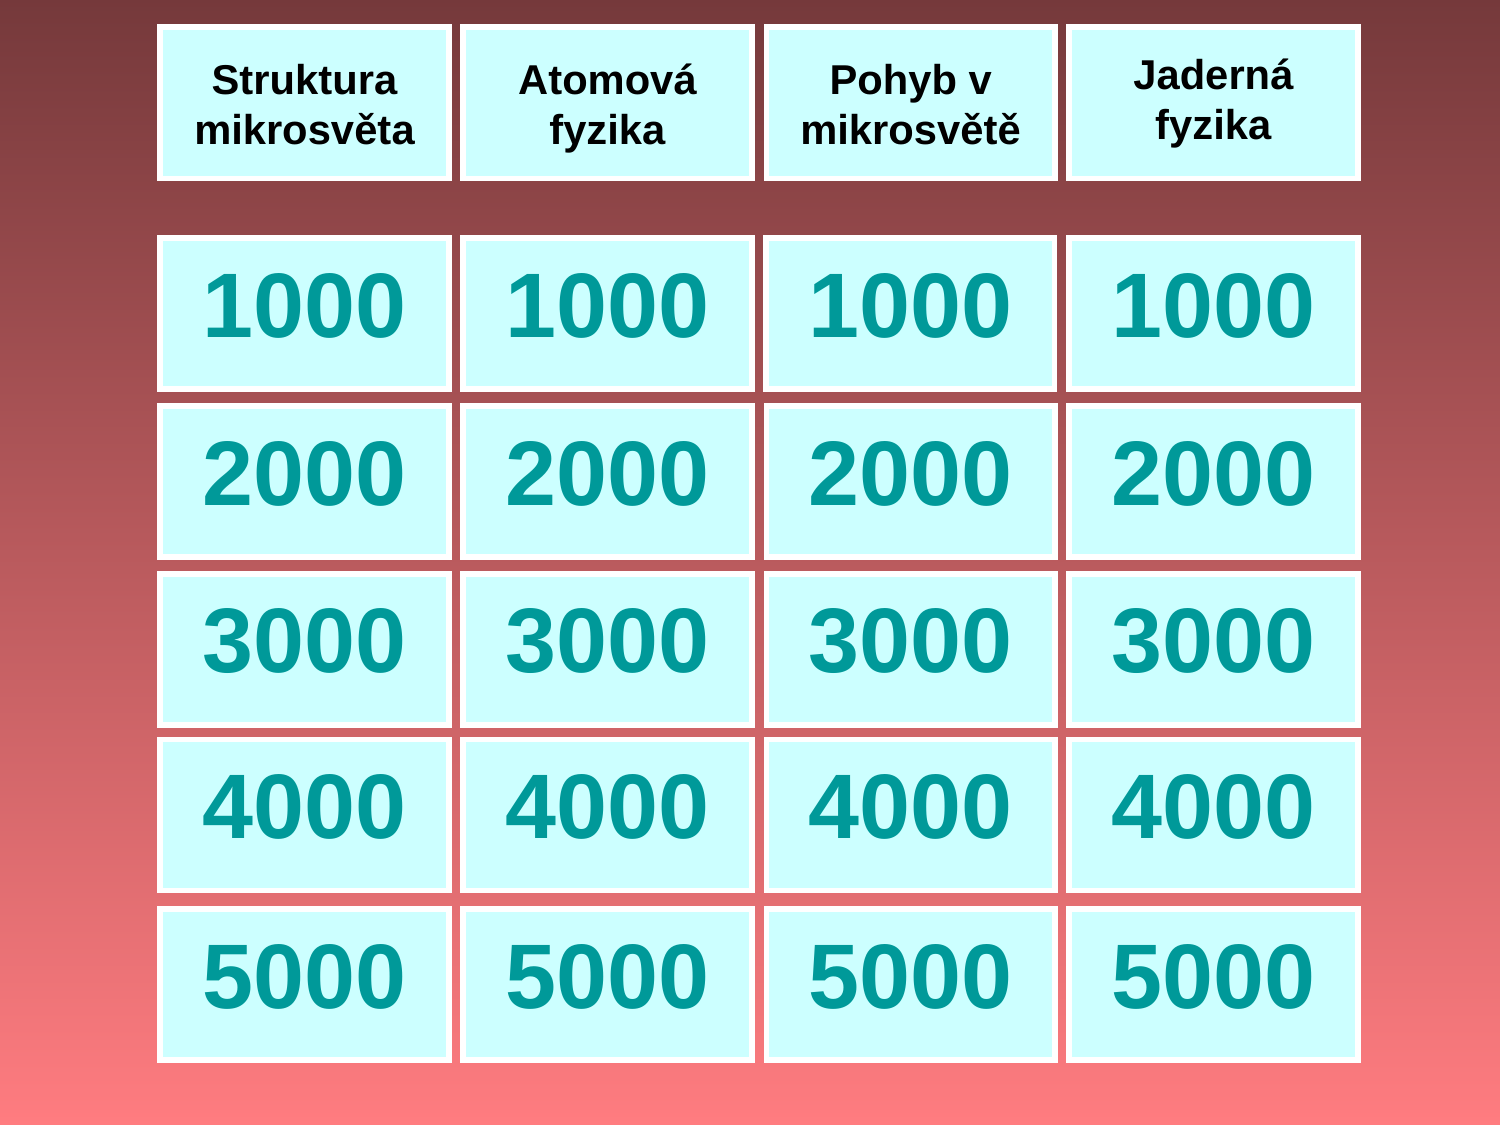

Struktura mikrosvěta
Atomová fyzika
Pohyb v mikrosvětě
Jaderná fyzika
1000
1000
1000
1000
2000
2000
2000
2000
3000
3000
3000
3000
4000
4000
4000
4000
5000
5000
5000
5000